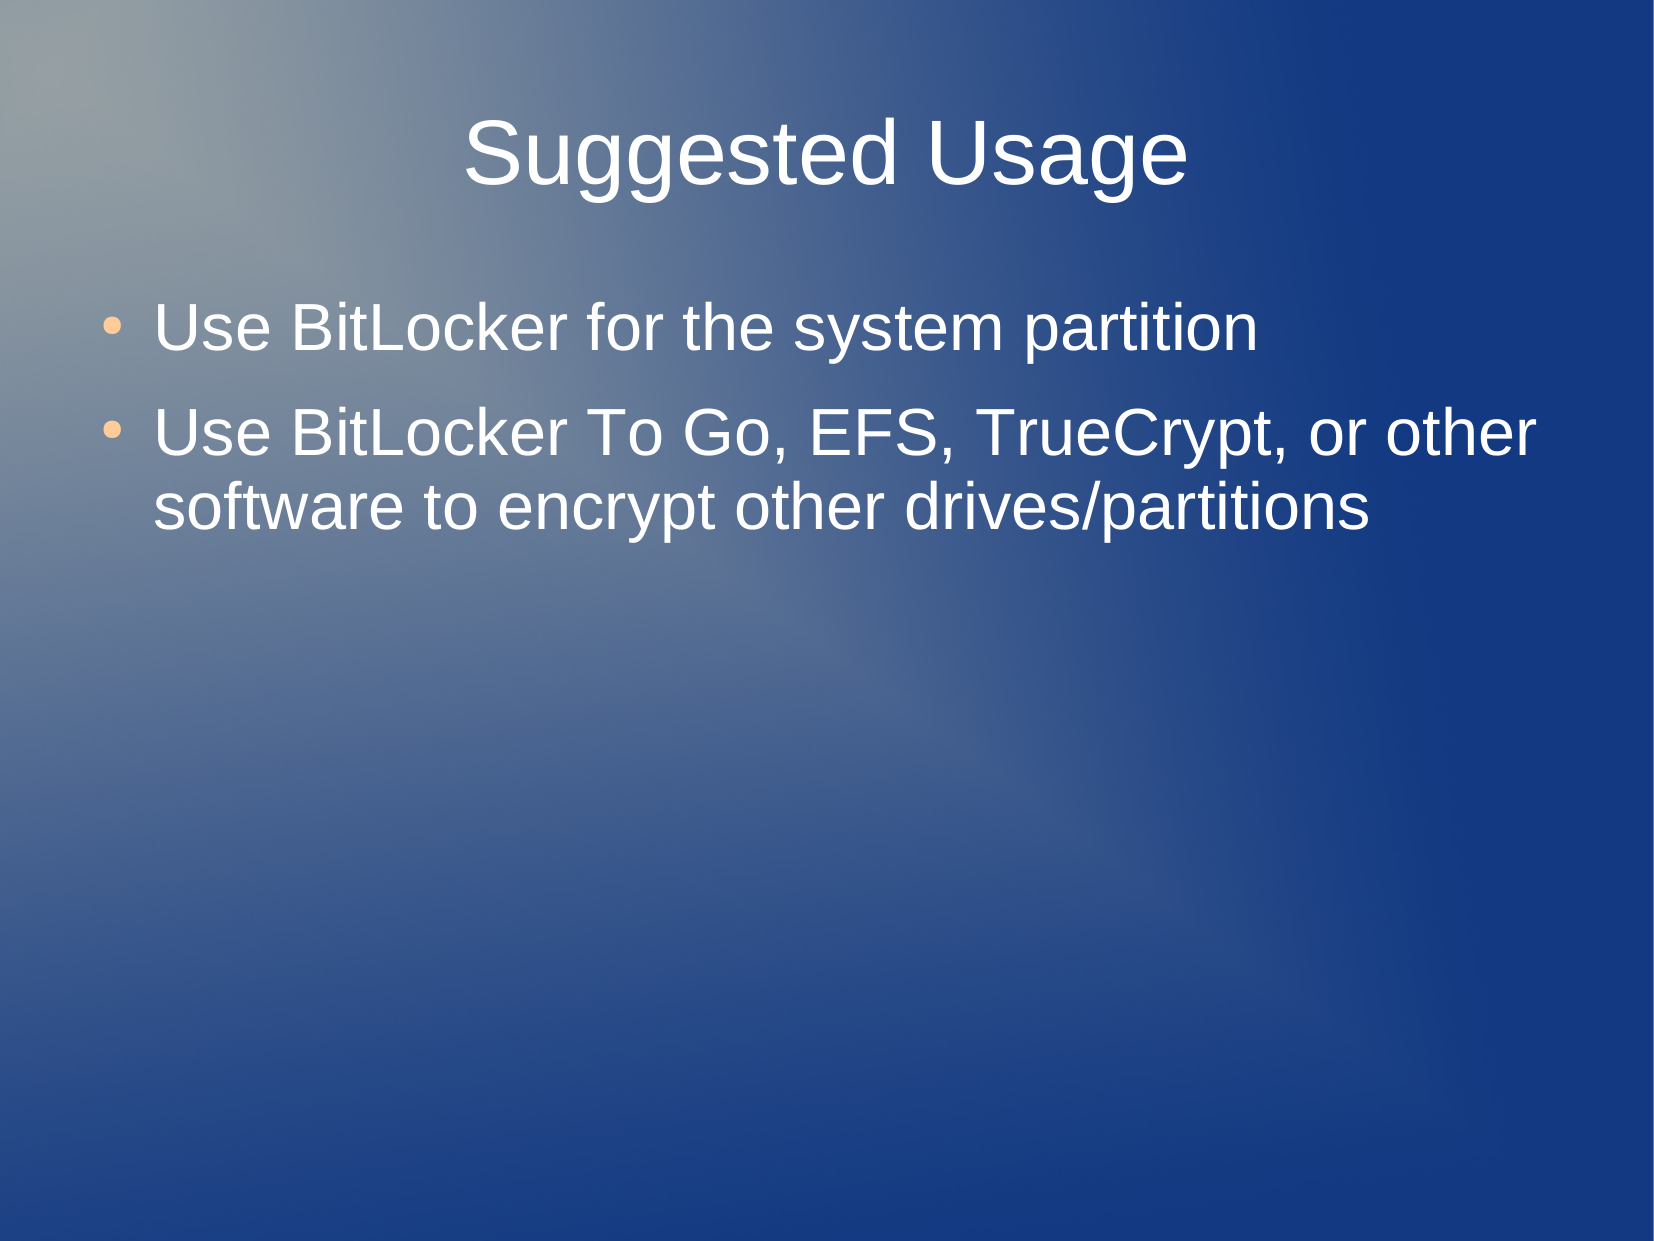

# Suggested Usage
Use BitLocker for the system partition
Use BitLocker To Go, EFS, TrueCrypt, or other software to encrypt other drives/partitions